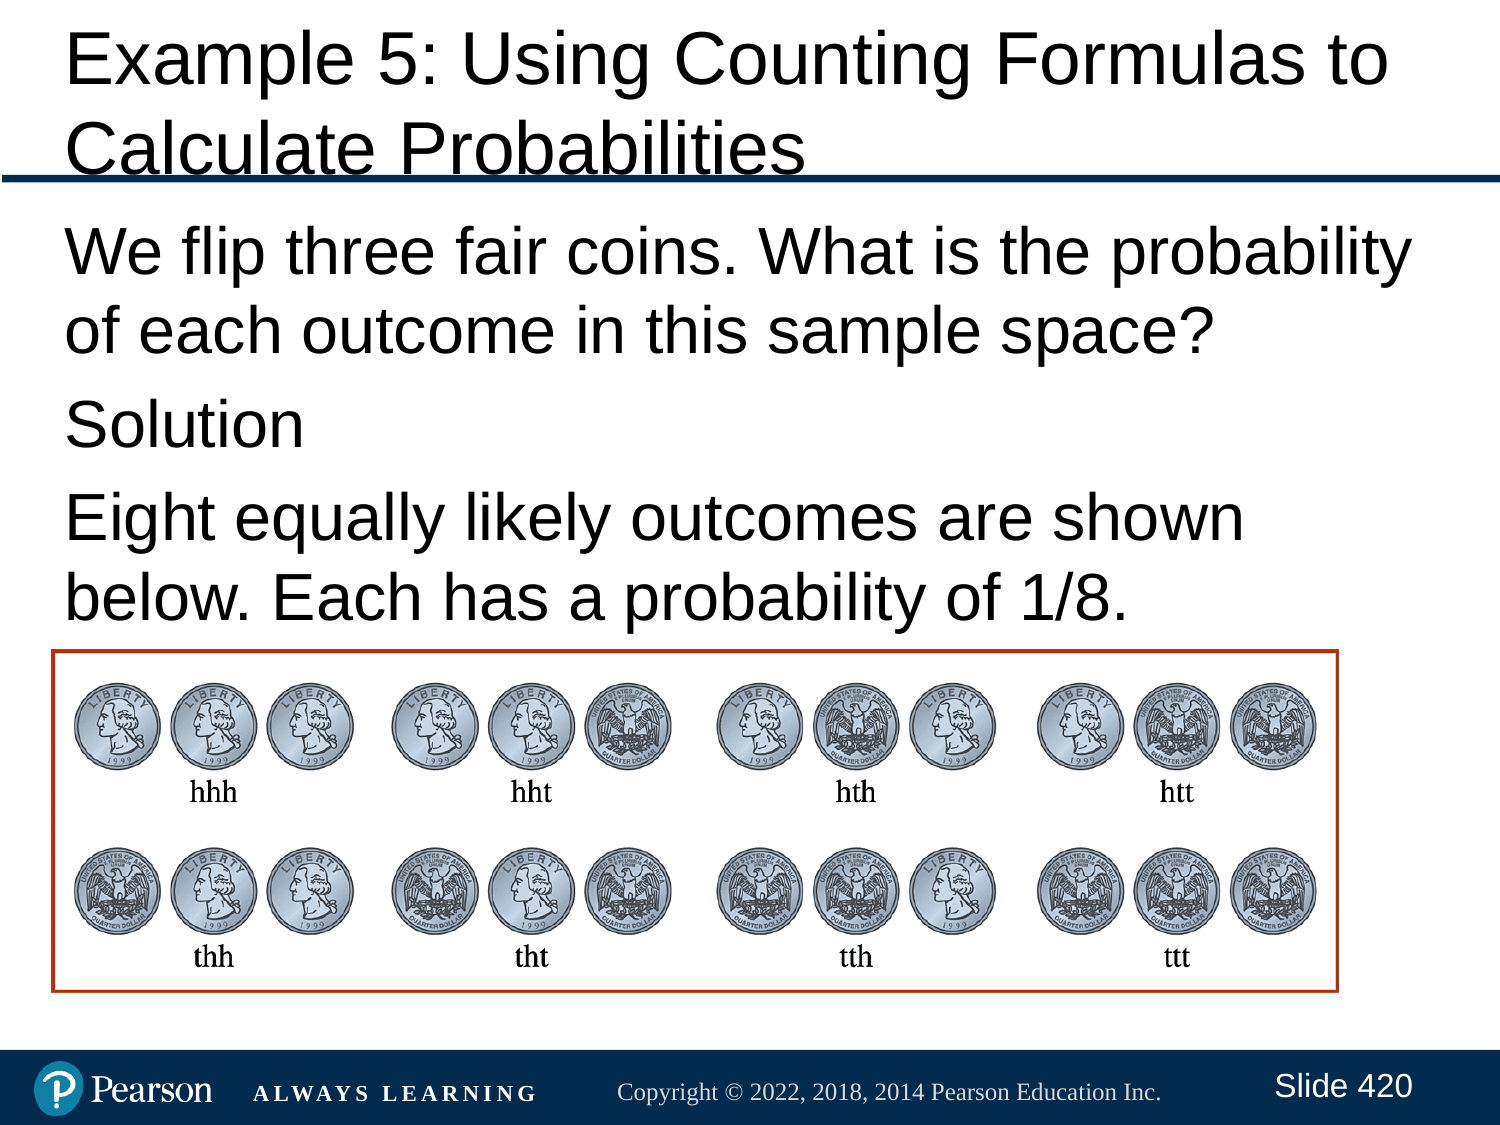

# Example 5: Using Counting Formulas to Calculate Probabilities
We flip three fair coins. What is the probability of each outcome in this sample space?
Solution
Eight equally likely outcomes are shown below. Each has a probability of 1/8.